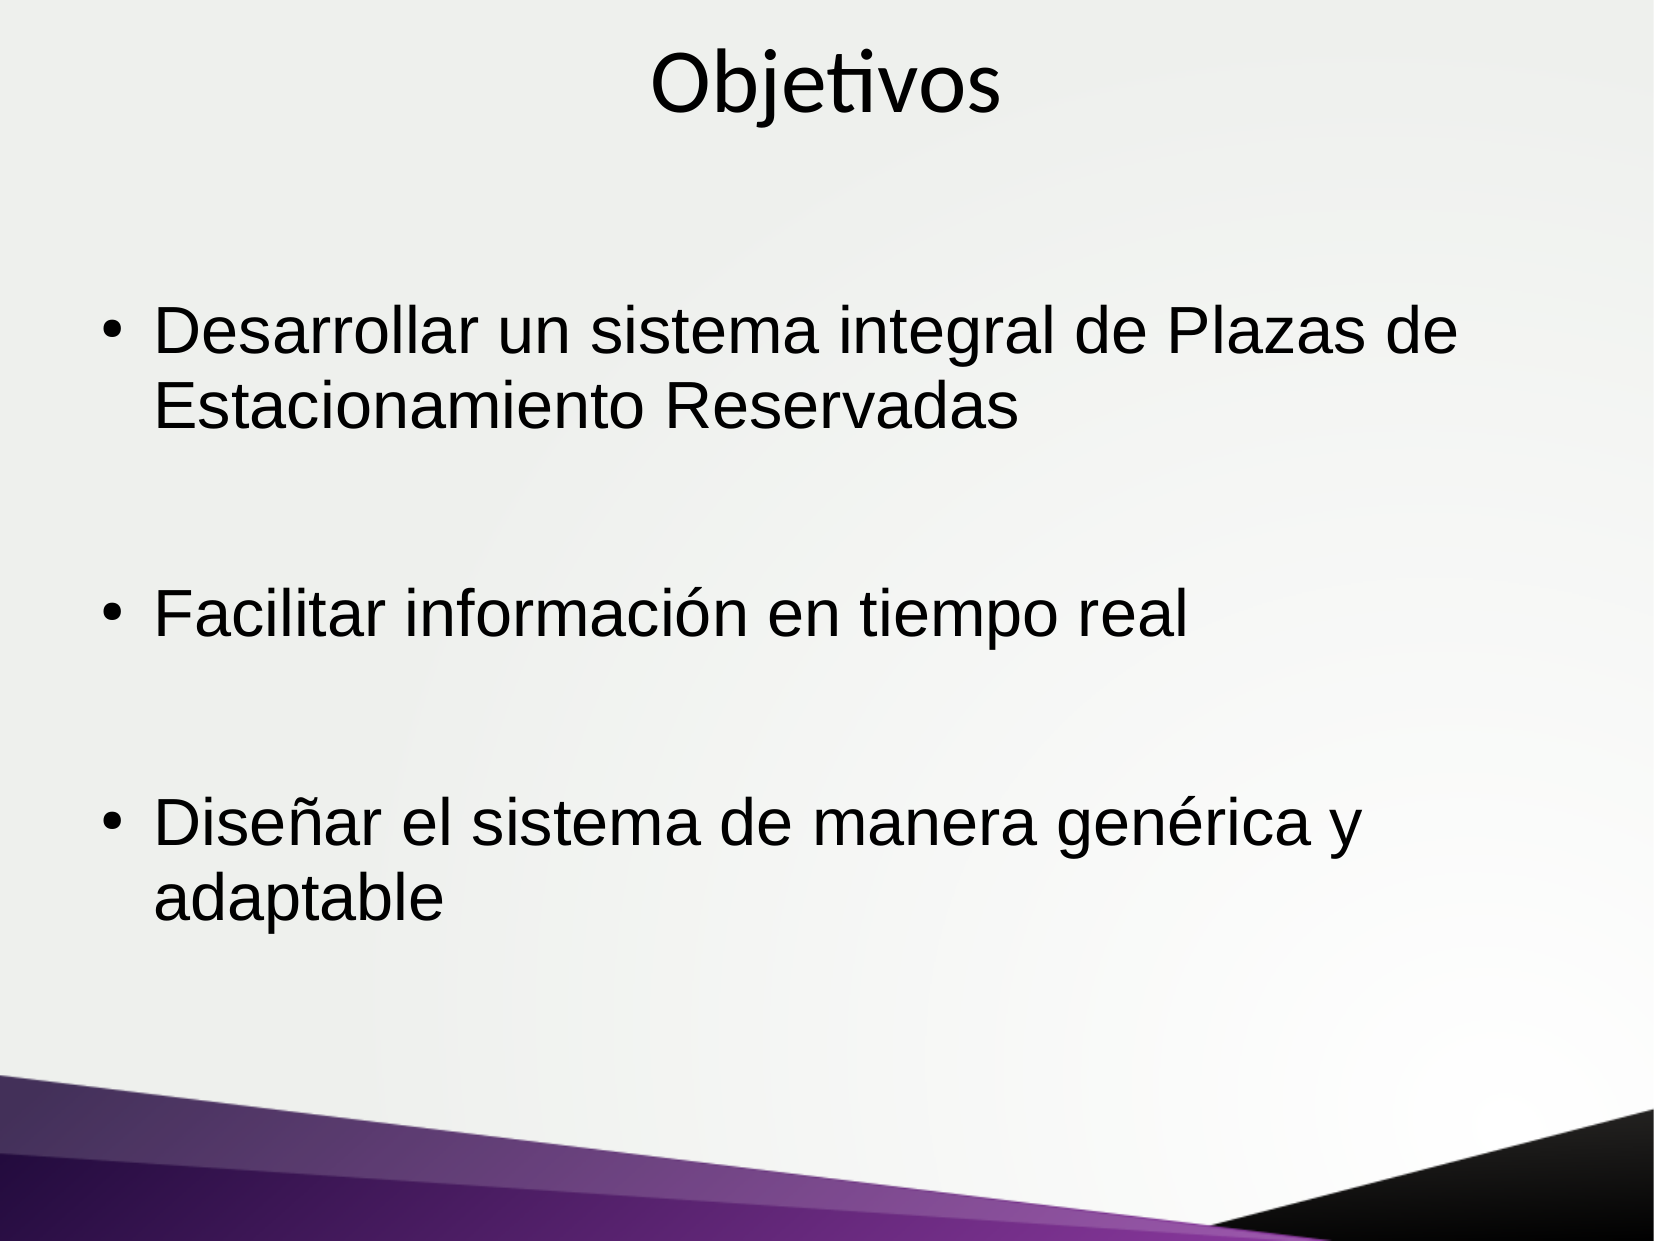

# Objetivos
Desarrollar un sistema integral de Plazas de Estacionamiento Reservadas
Facilitar información en tiempo real
Diseñar el sistema de manera genérica y adaptable